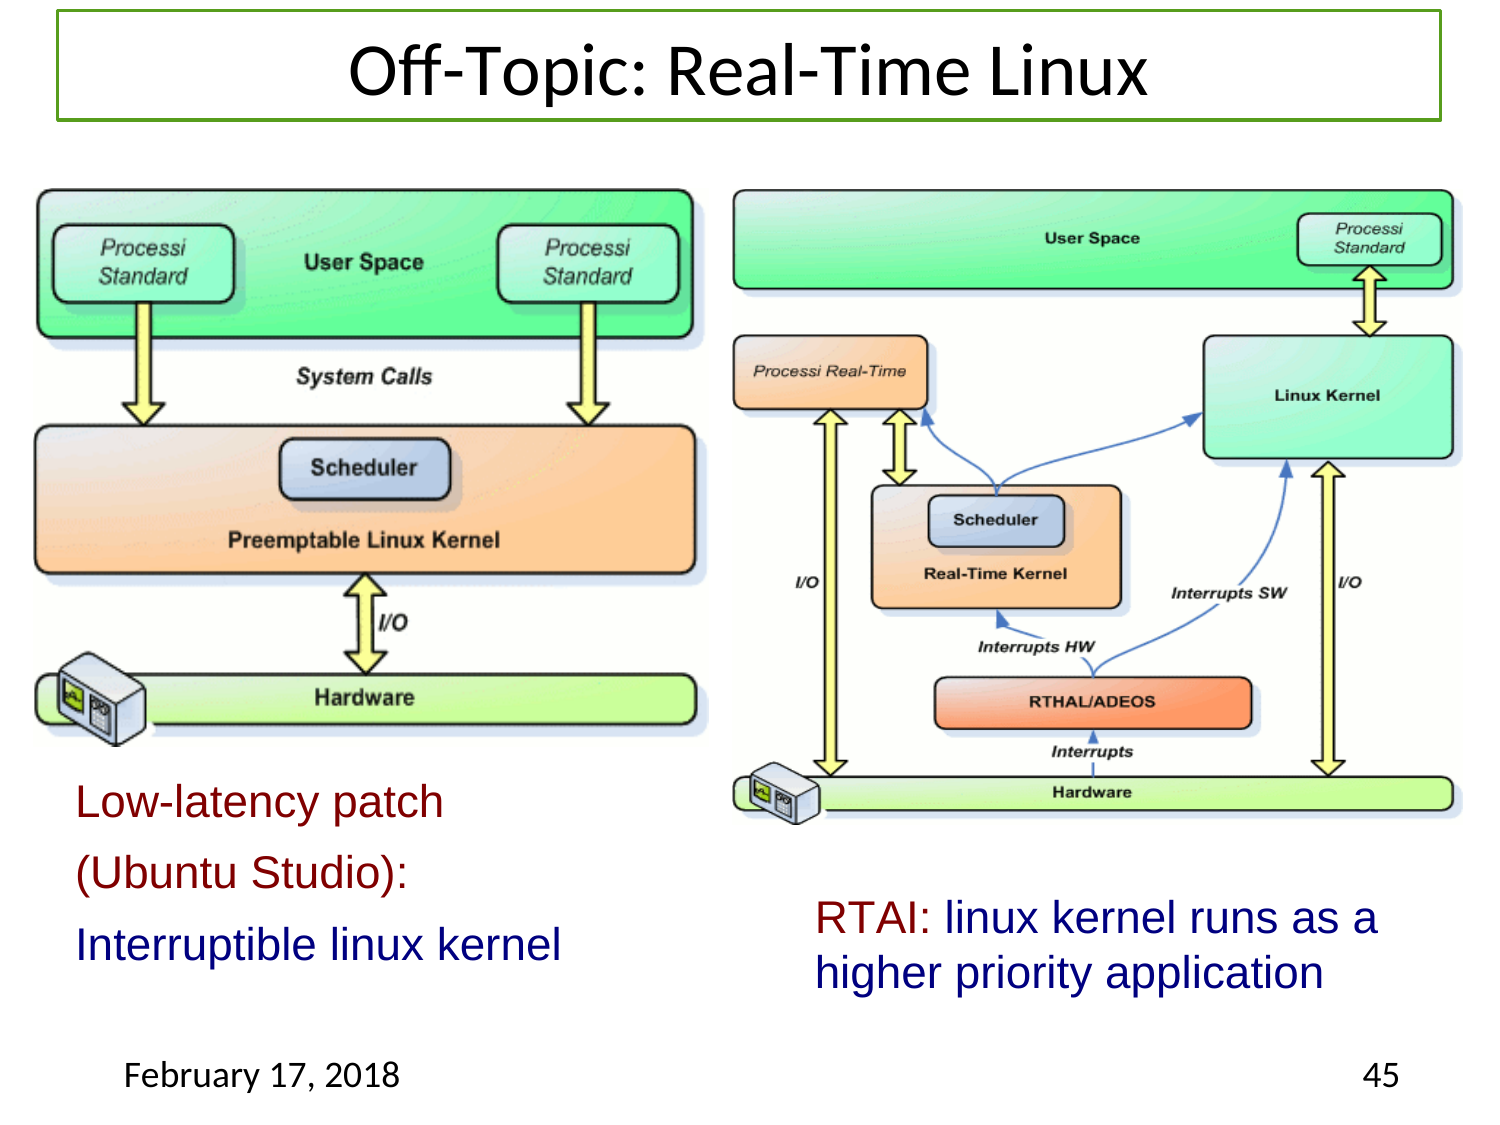

# Off-Topic: Real-Time Linux
Low-latency patch
(Ubuntu Studio):
Interruptible linux kernel
RTAI: linux kernel runs as a higher priority application
17 February 2018
45